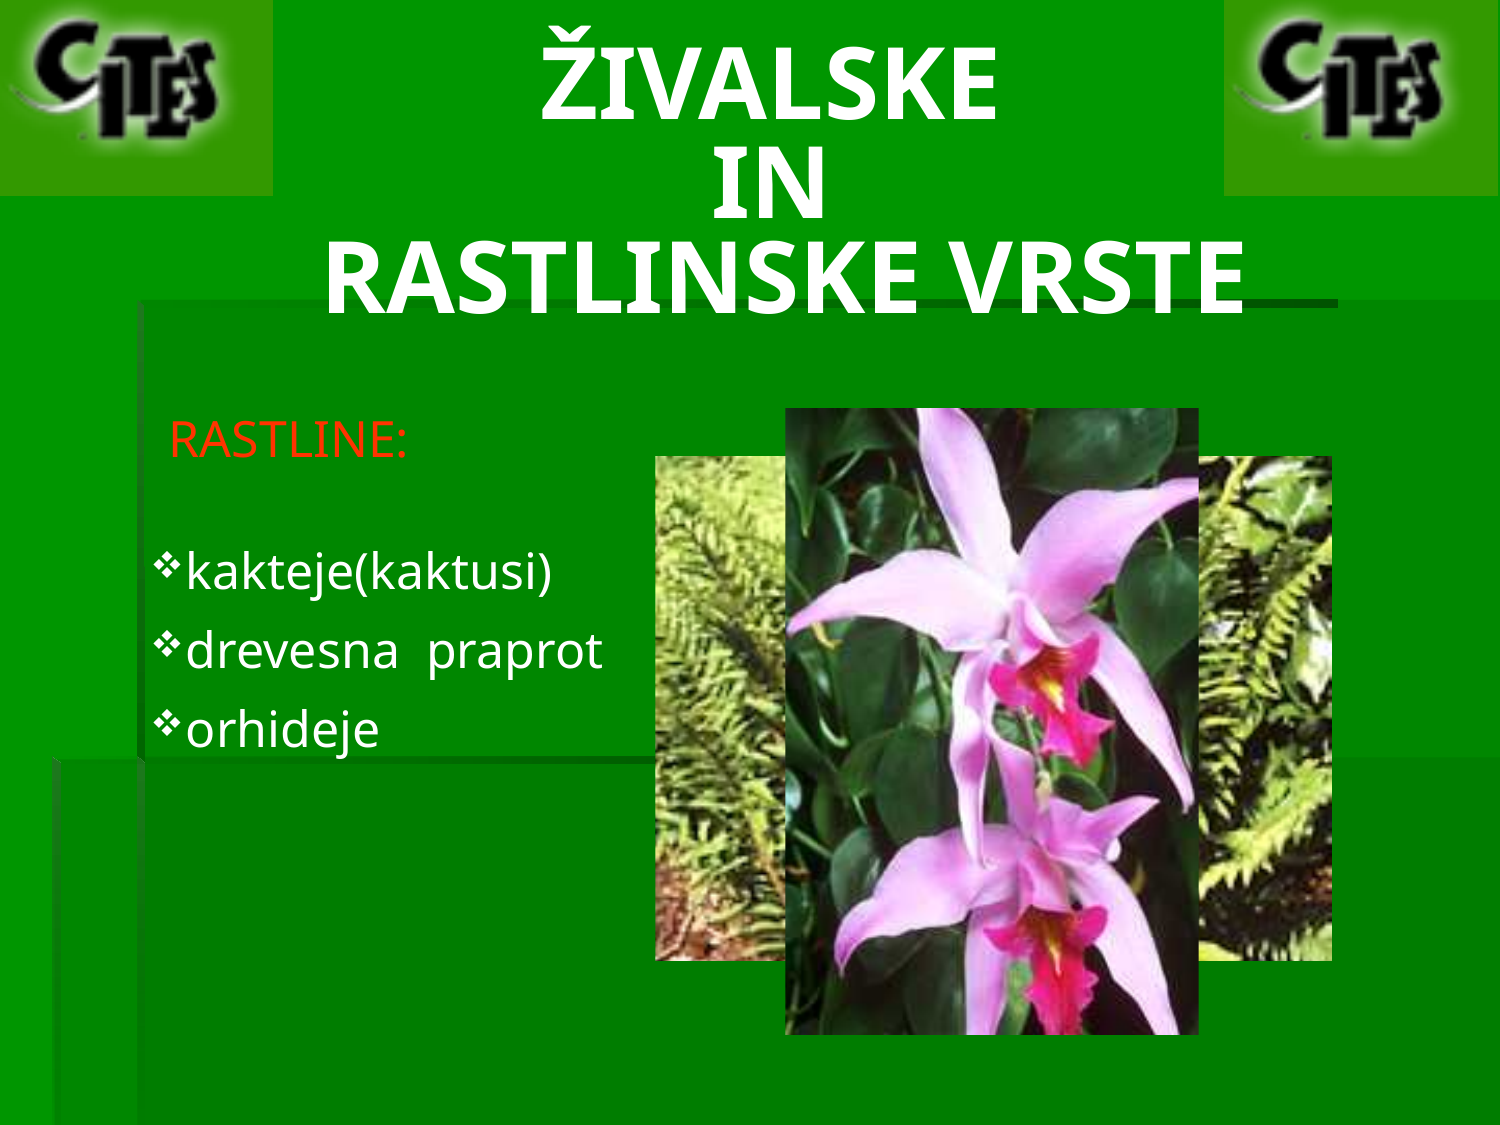

ŽIVALSKE
IN
RASTLINSKE VRSTE
RASTLINE:
kakteje(kaktusi)
drevesna praprot
orhideje